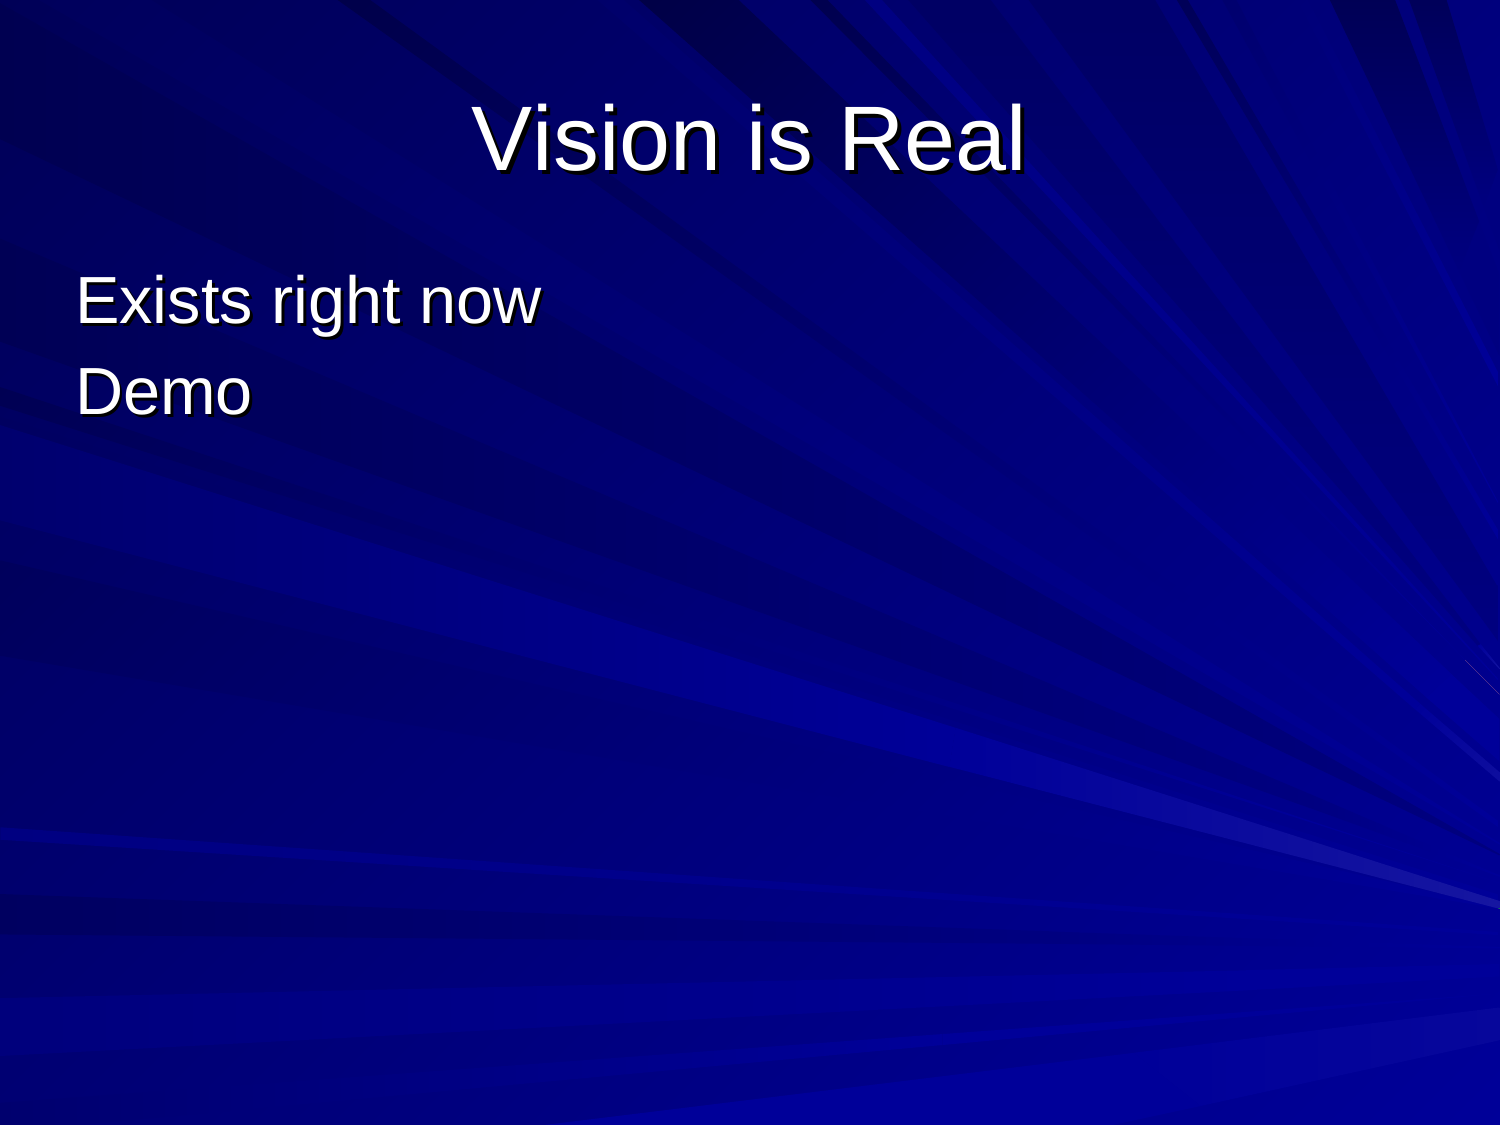

# Vision is Real
Exists right now
Demo